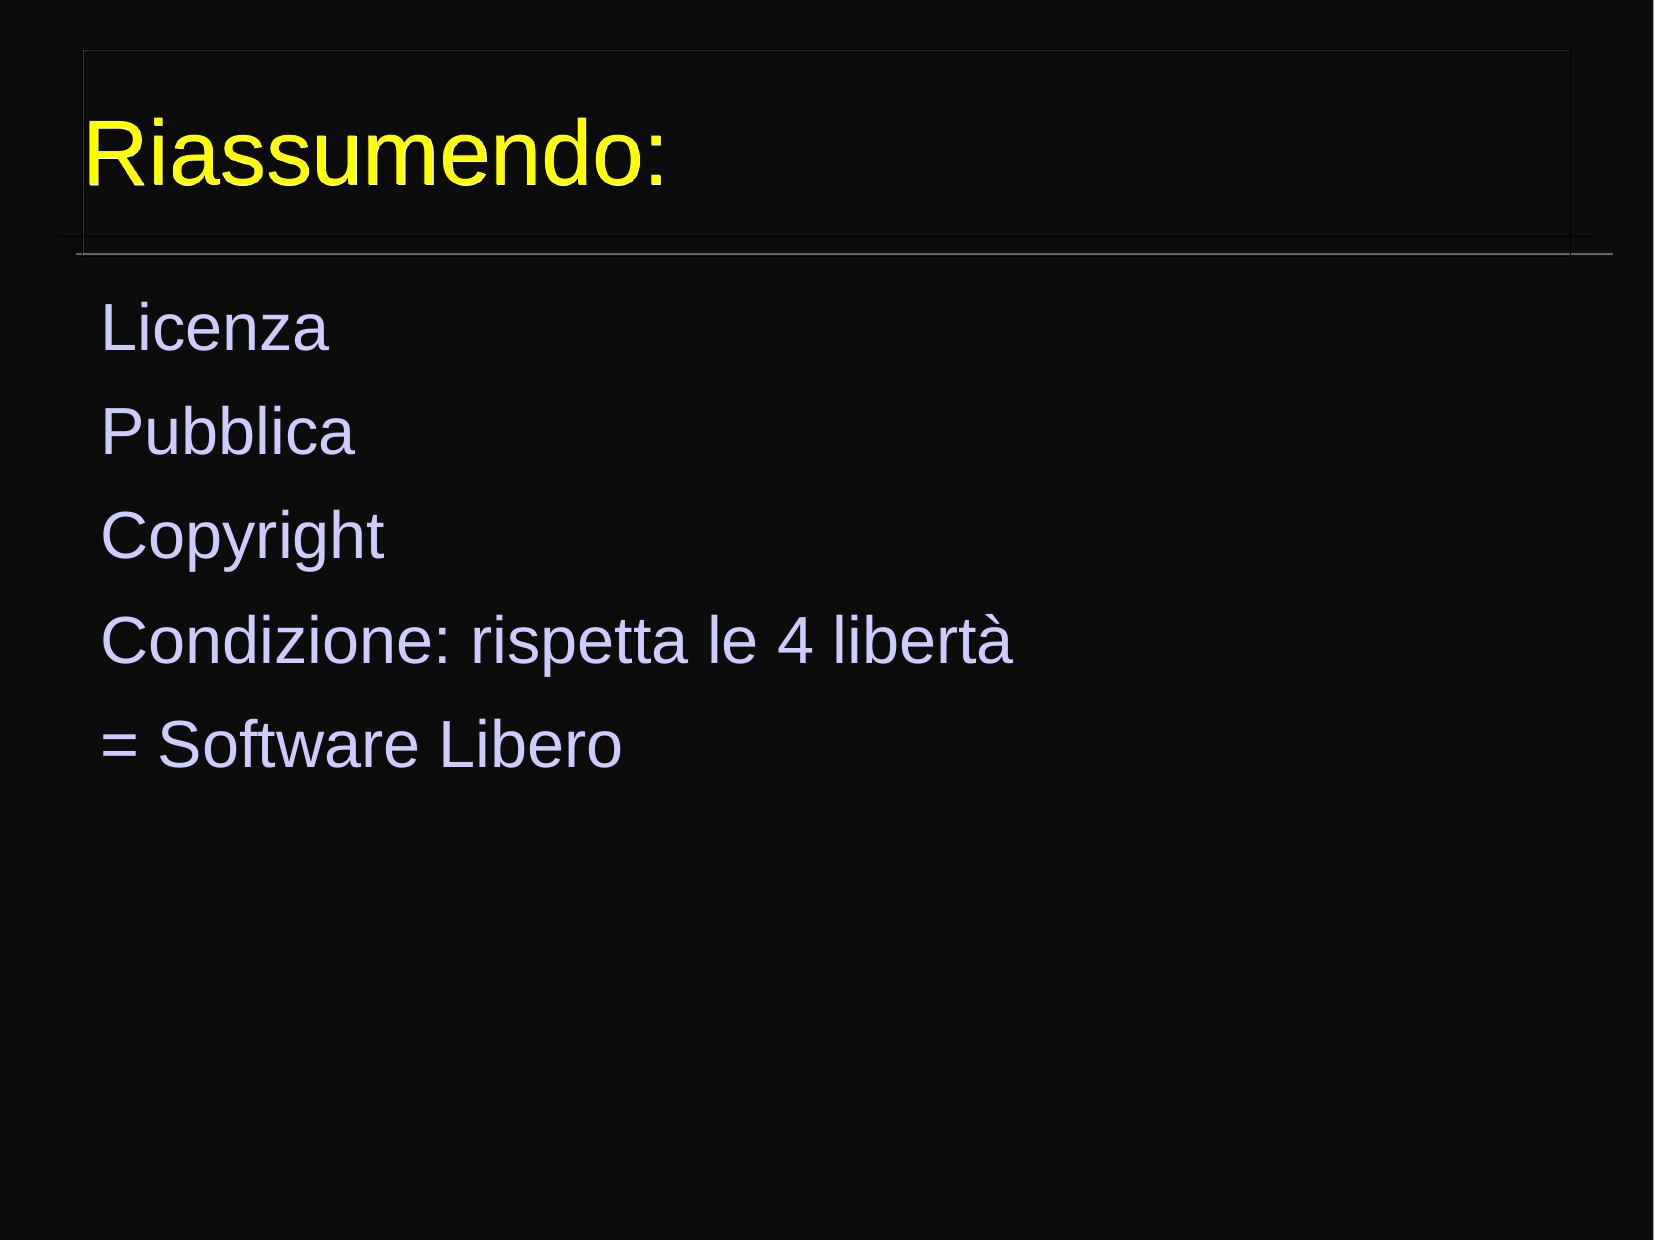

# Riassumendo:
Licenza
Pubblica
Copyright
Condizione: rispetta le 4 libertà
= Software Libero